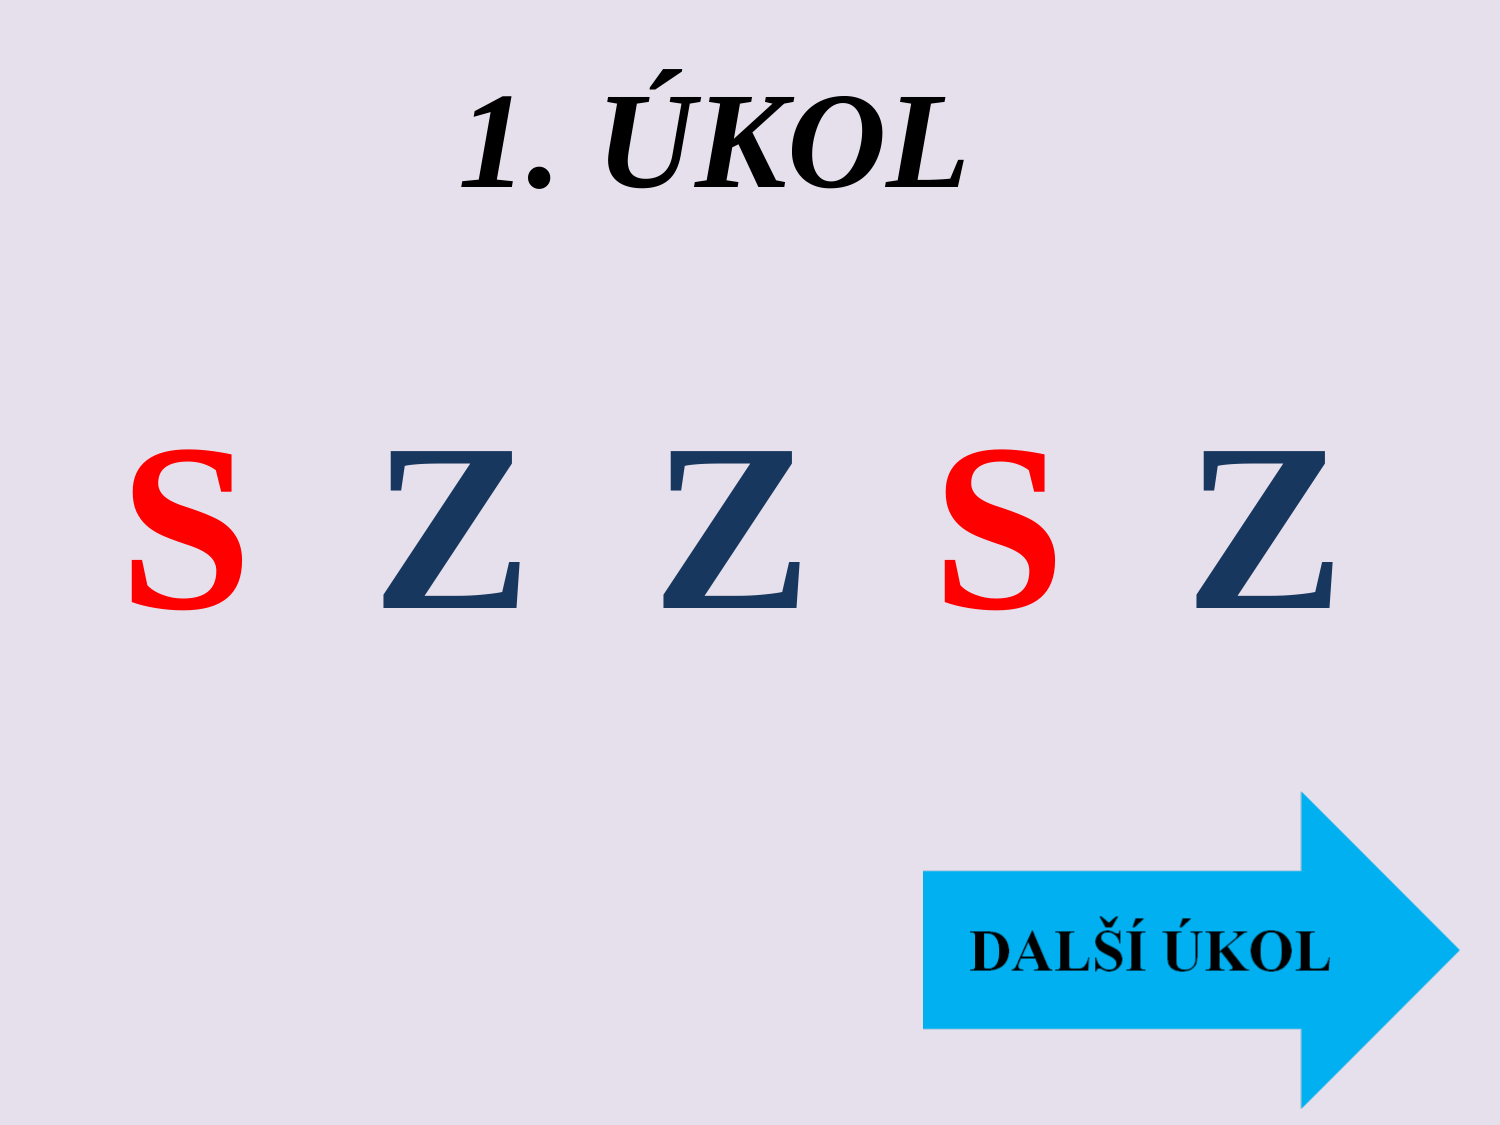

1. ÚKOL
S Z Z S Z